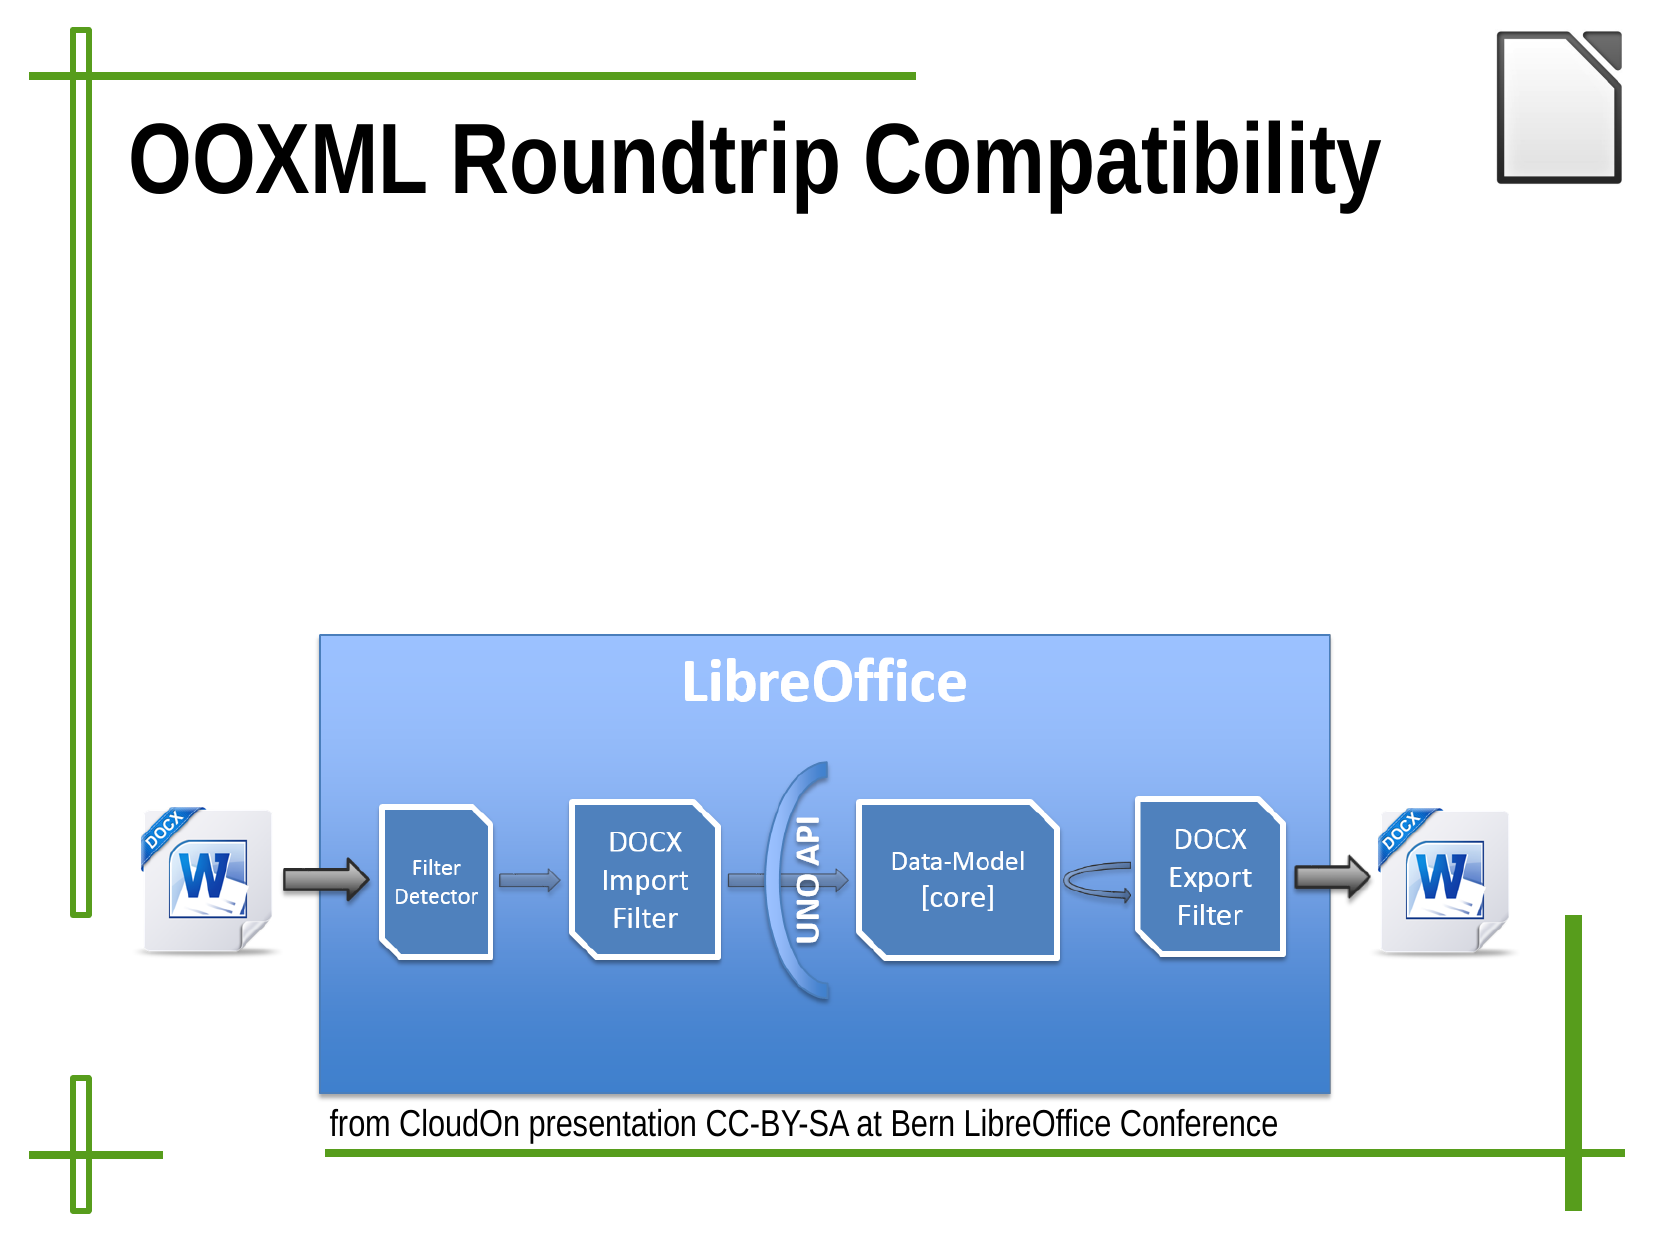

# OOXML Roundtrip Compatibility
from CloudOn presentation CC-BY-SA at Bern LibreOffice Conference